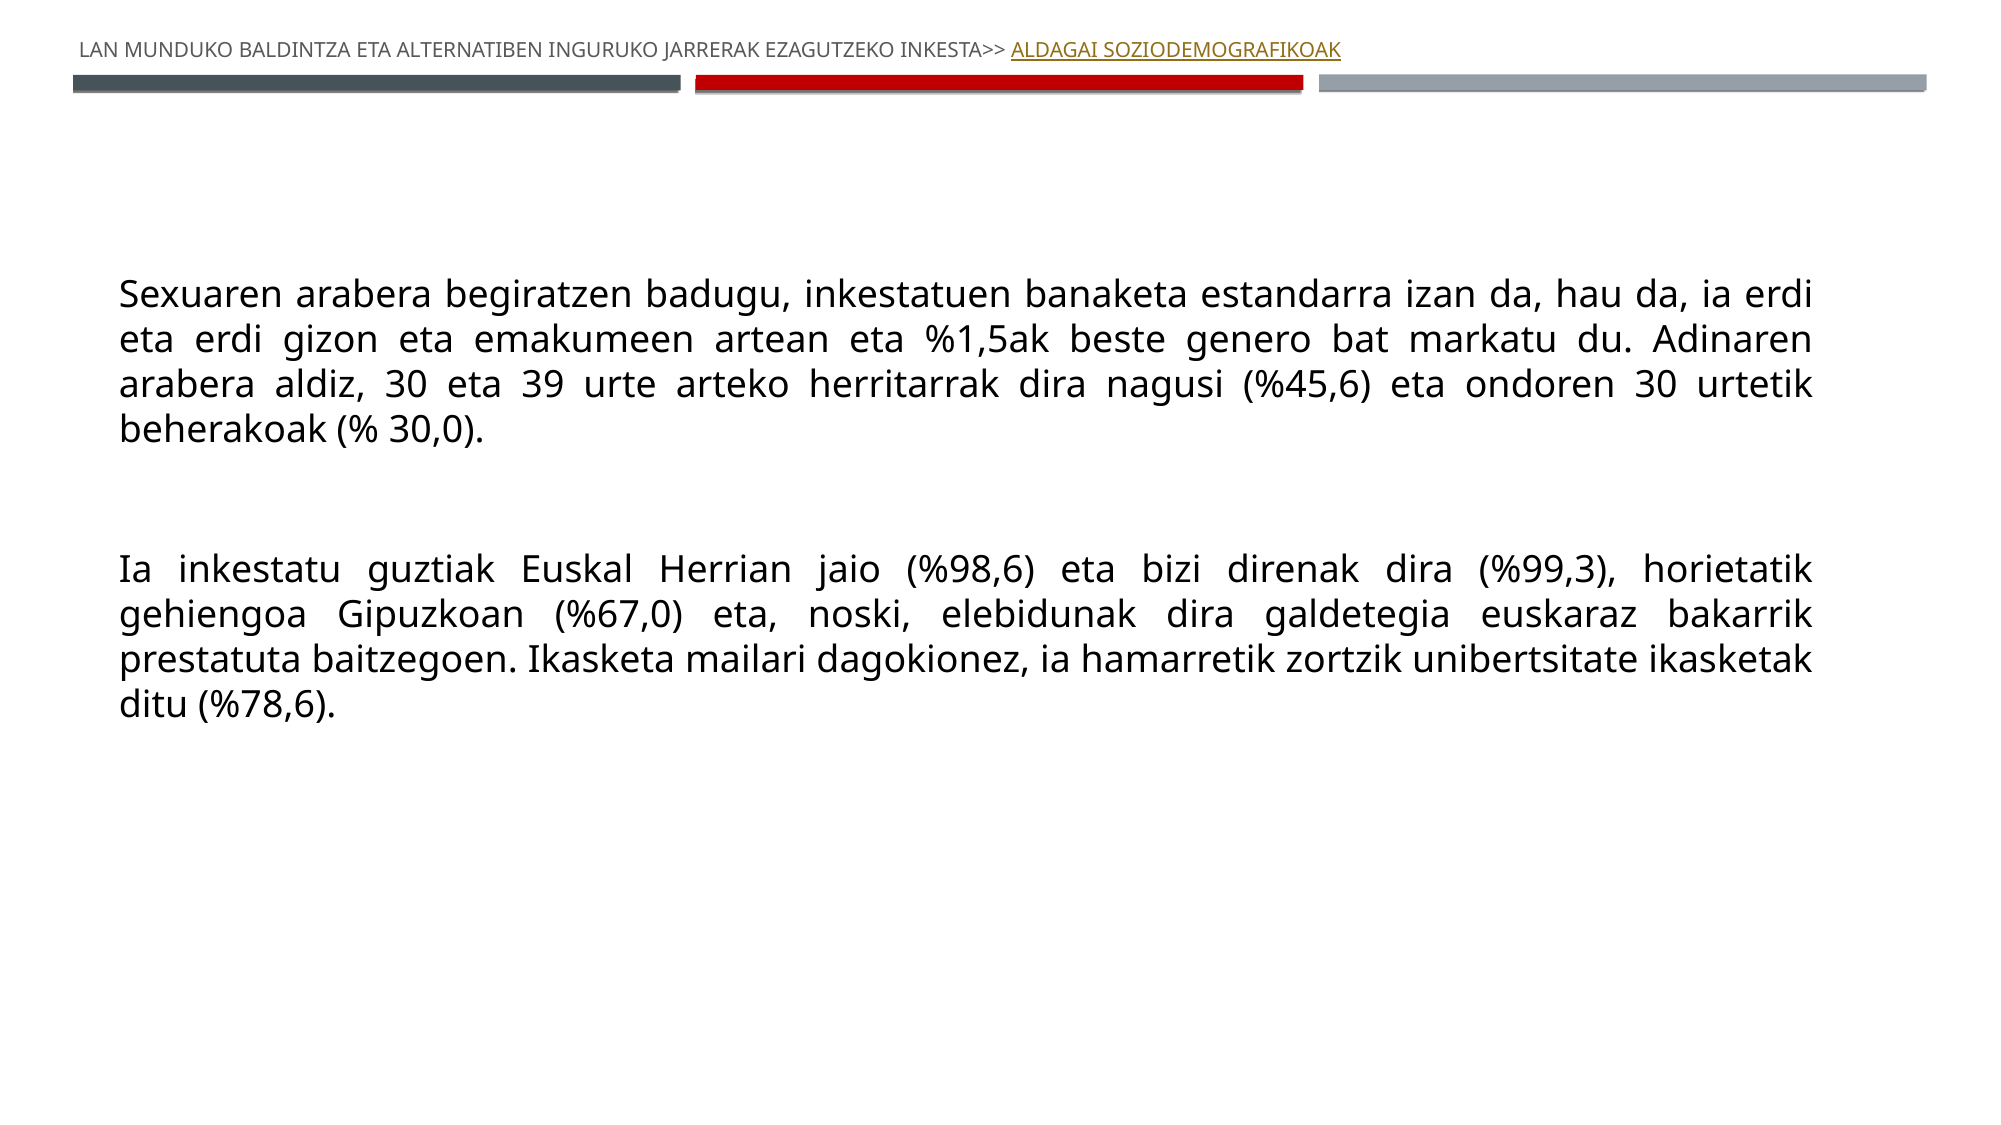

LAN MUNDUKO BALDINTZA ETA ALTERNATIBEN INGURUKO JARRERAK EZAGUTZEKO INKESTA>> ALDAGAI SOZIODEMOGRAFIKOAK
Sexuaren arabera begiratzen badugu, inkestatuen banaketa estandarra izan da, hau da, ia erdi eta erdi gizon eta emakumeen artean eta %1,5ak beste genero bat markatu du. Adinaren arabera aldiz, 30 eta 39 urte arteko herritarrak dira nagusi (%45,6) eta ondoren 30 urtetik beherakoak (% 30,0).
Ia inkestatu guztiak Euskal Herrian jaio (%98,6) eta bizi direnak dira (%99,3), horietatik gehiengoa Gipuzkoan (%67,0) eta, noski, elebidunak dira galdetegia euskaraz bakarrik prestatuta baitzegoen. Ikasketa mailari dagokionez, ia hamarretik zortzik unibertsitate ikasketak ditu (%78,6).